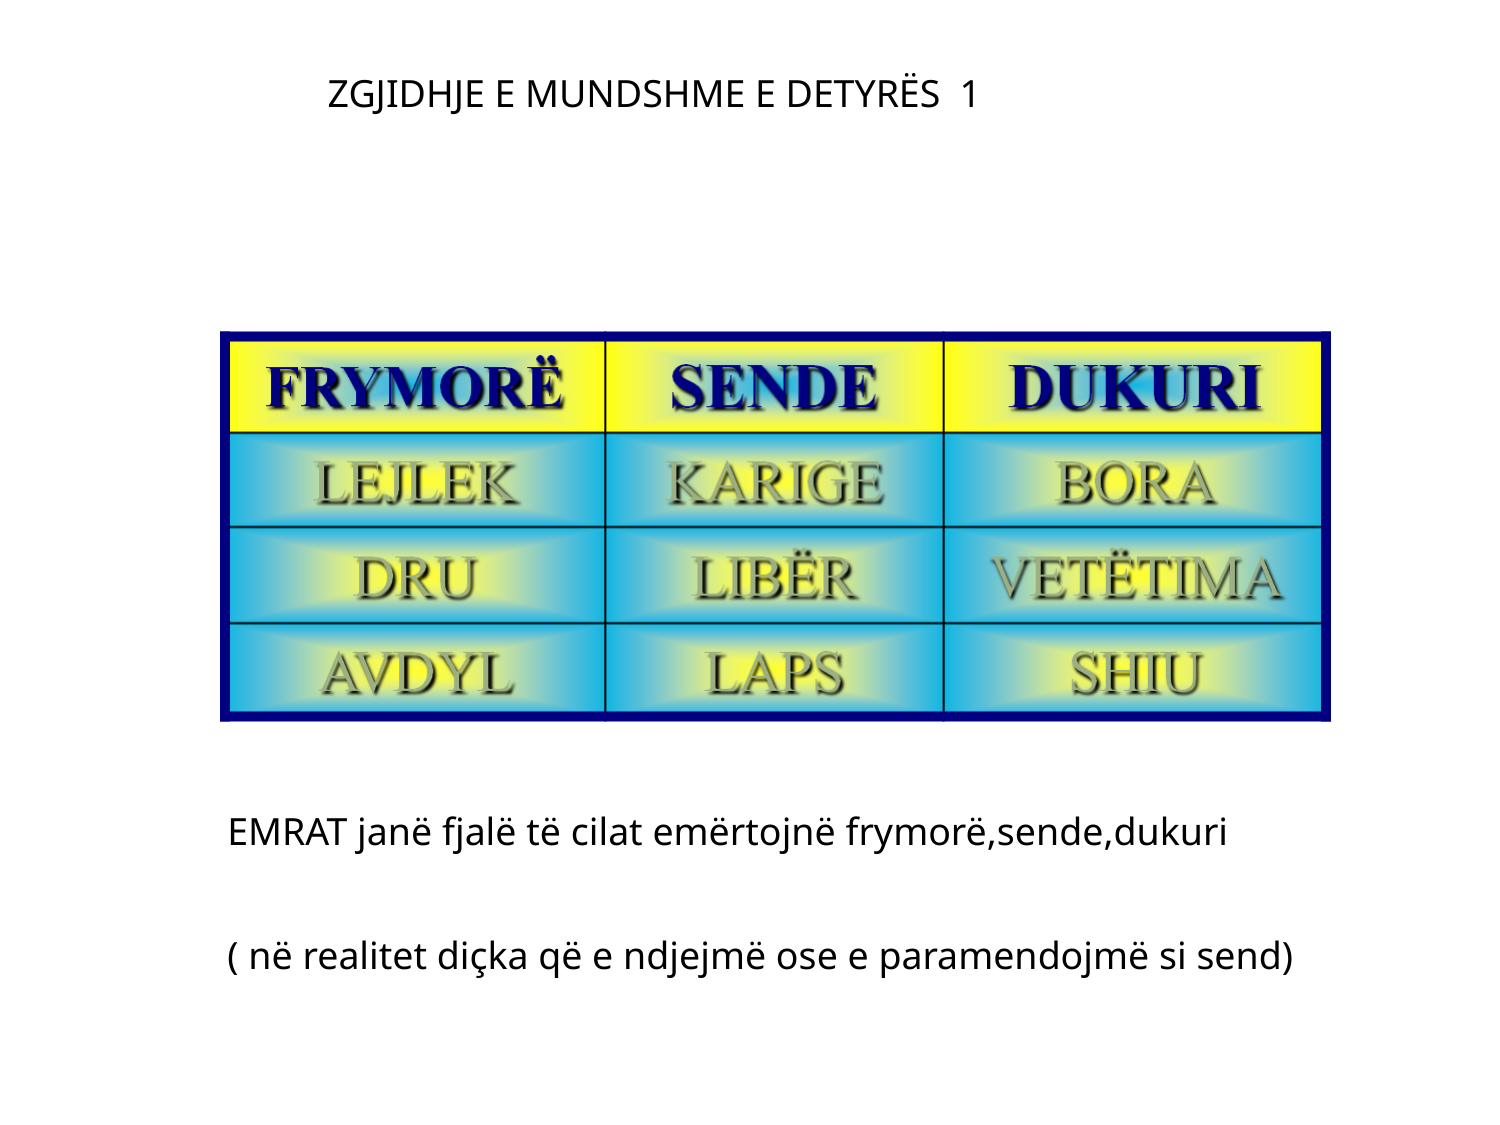

ZGJIDHJE E MUNDSHME E DETYRËS 1
EMRAT janë fjalë të cilat emërtojnë frymorë,sende,dukuri
( në realitet diçka që e ndjejmë ose e paramendojmë si send)